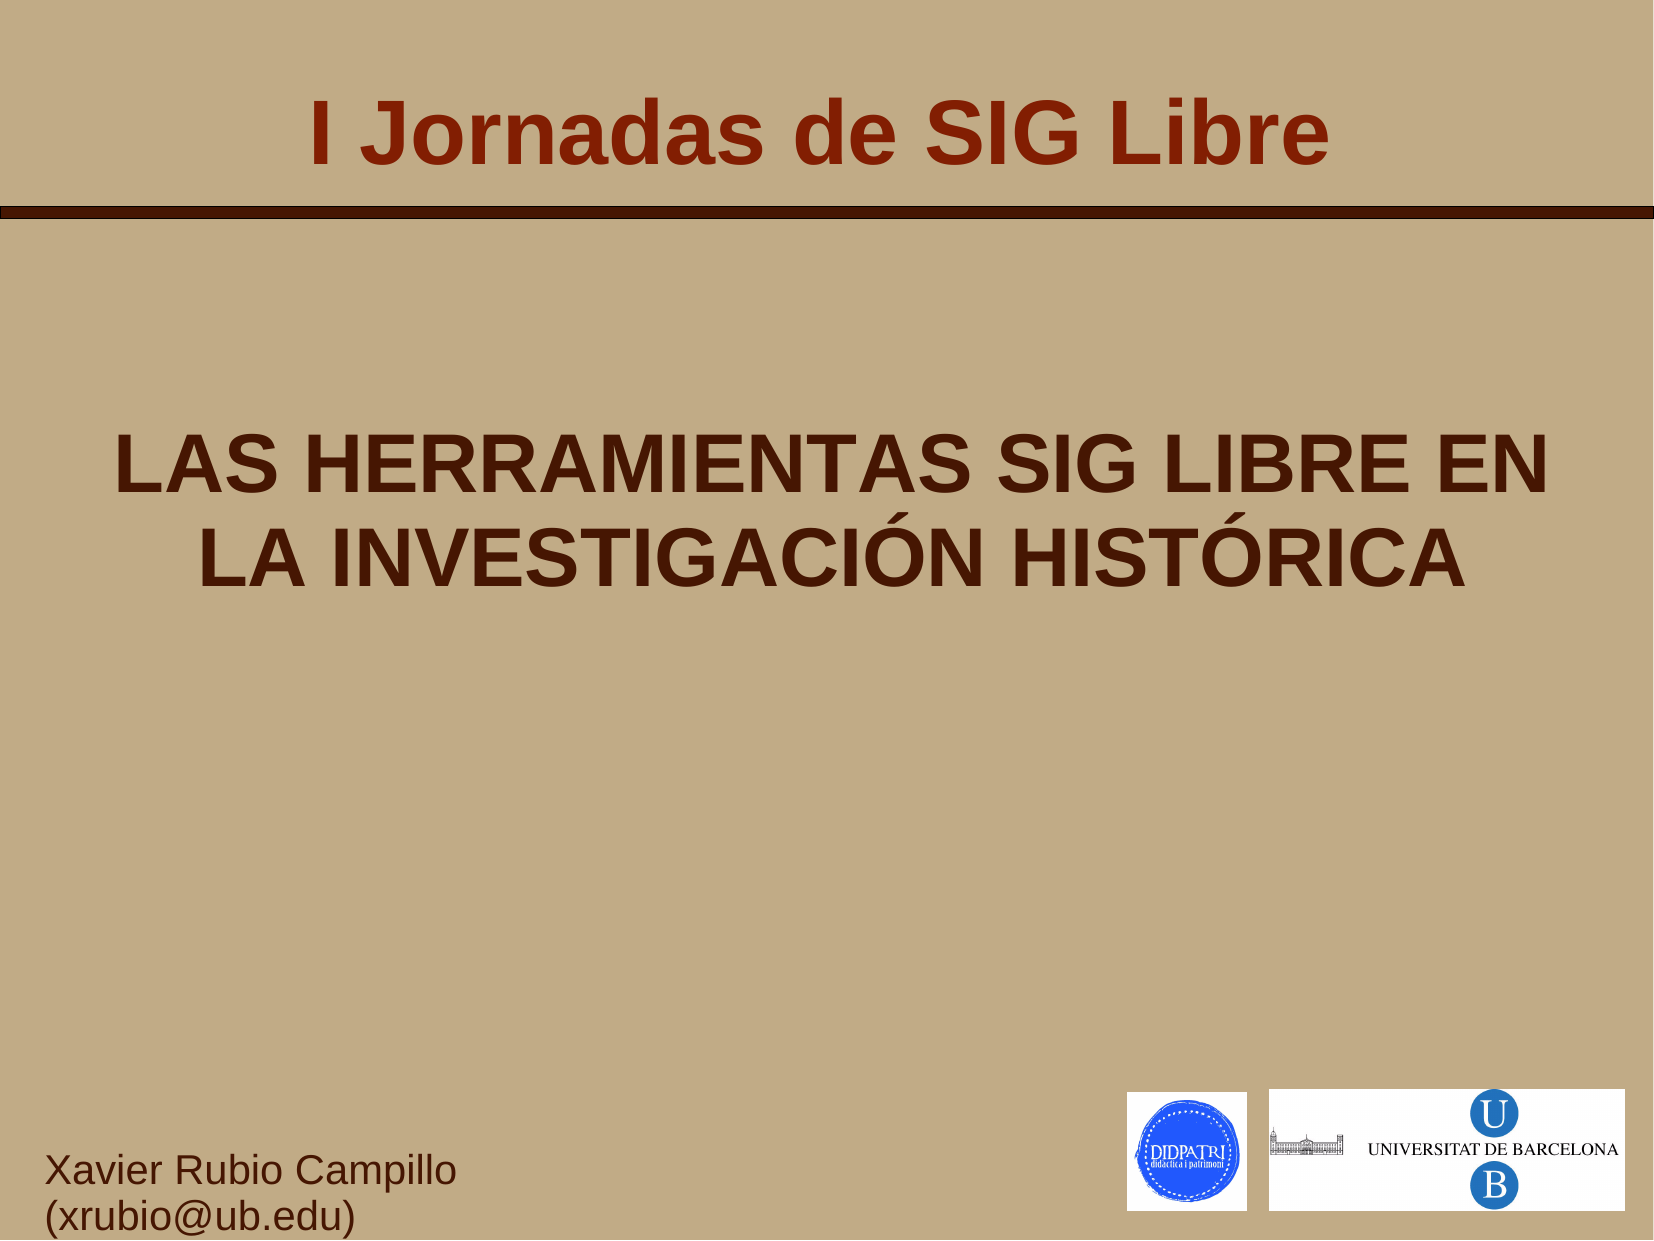

# I Jornadas de SIG Libre
LAS HERRAMIENTAS SIG LIBRE EN LA INVESTIGACIÓN HISTÓRICA
Xavier Rubio Campillo (xrubio@ub.edu)